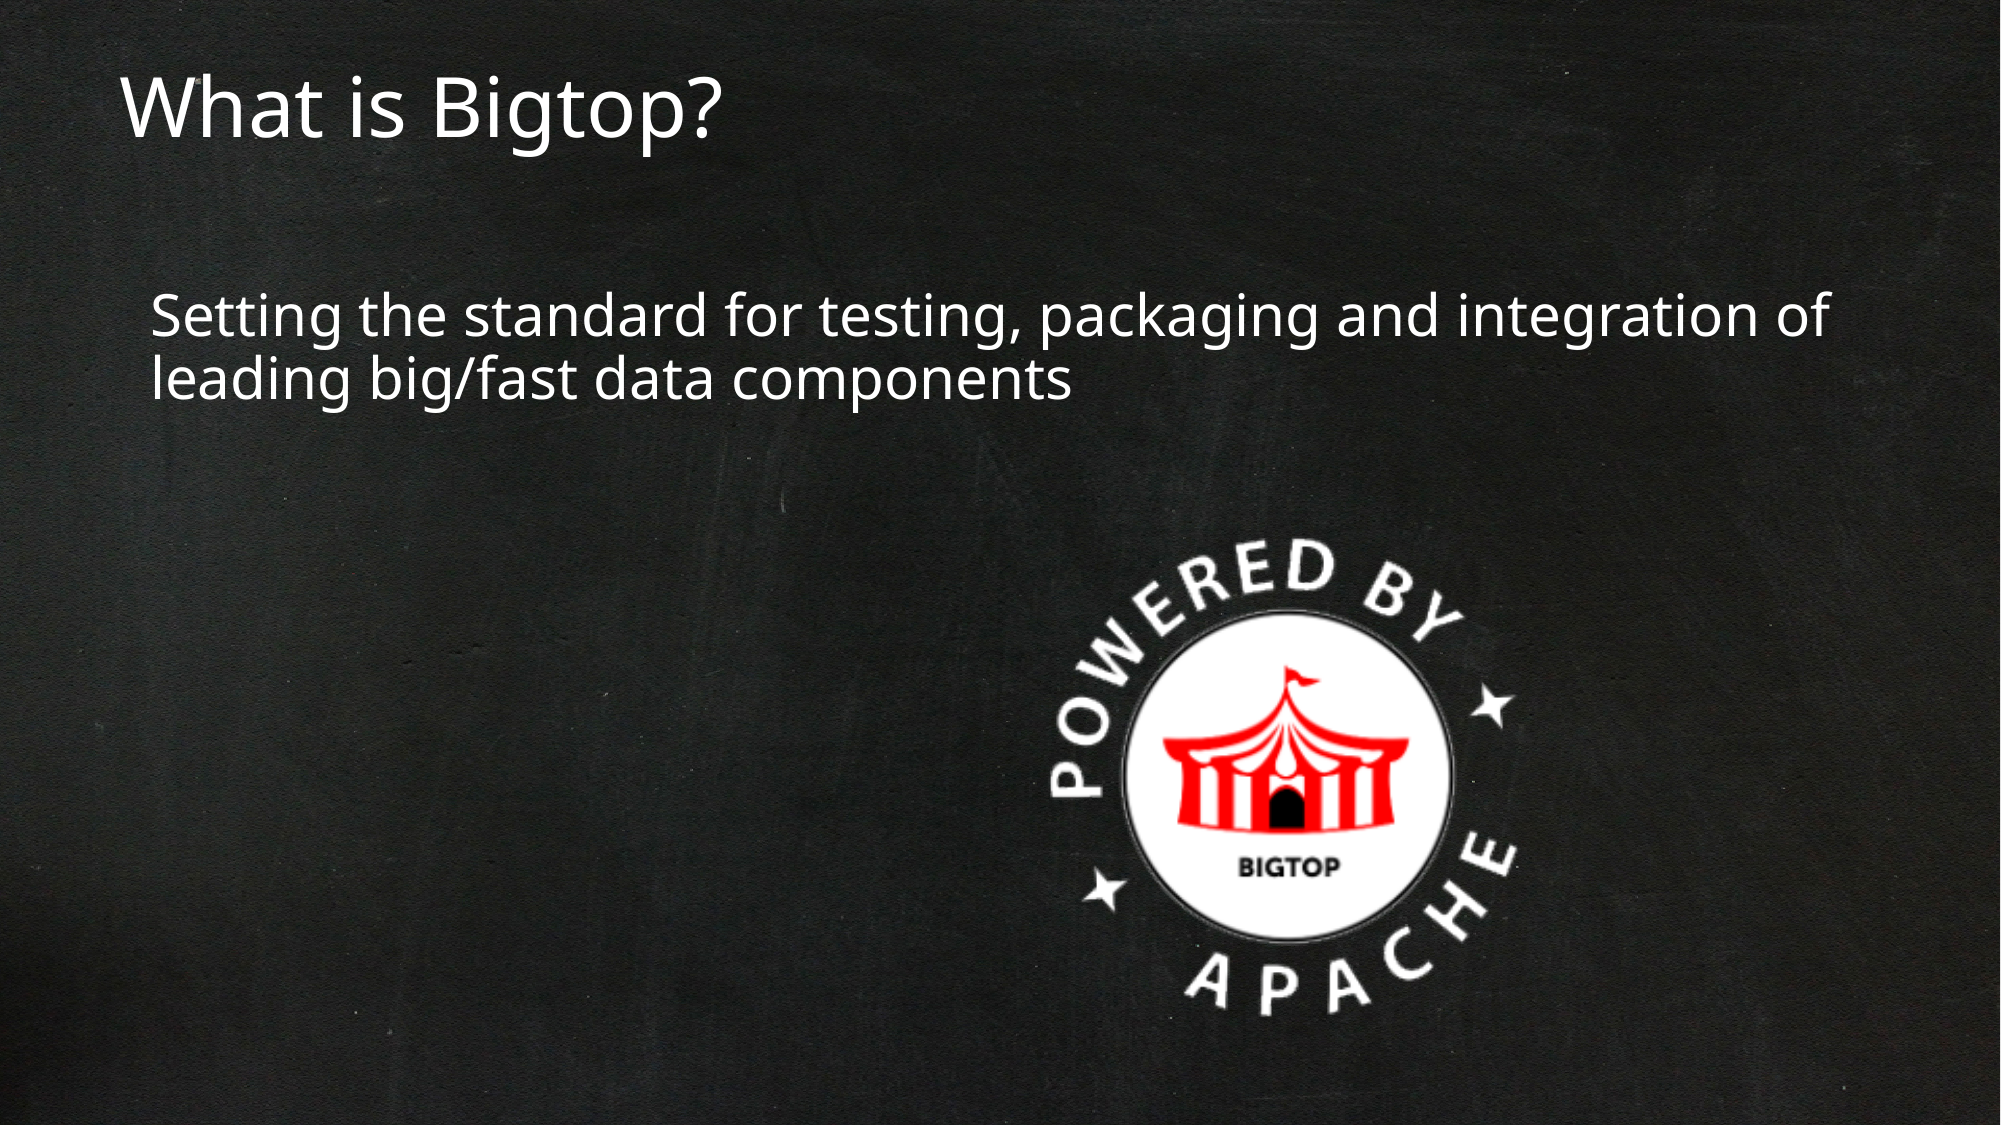

# What is Bigtop?
Setting the standard for testing, packaging and integration of leading big/fast data components